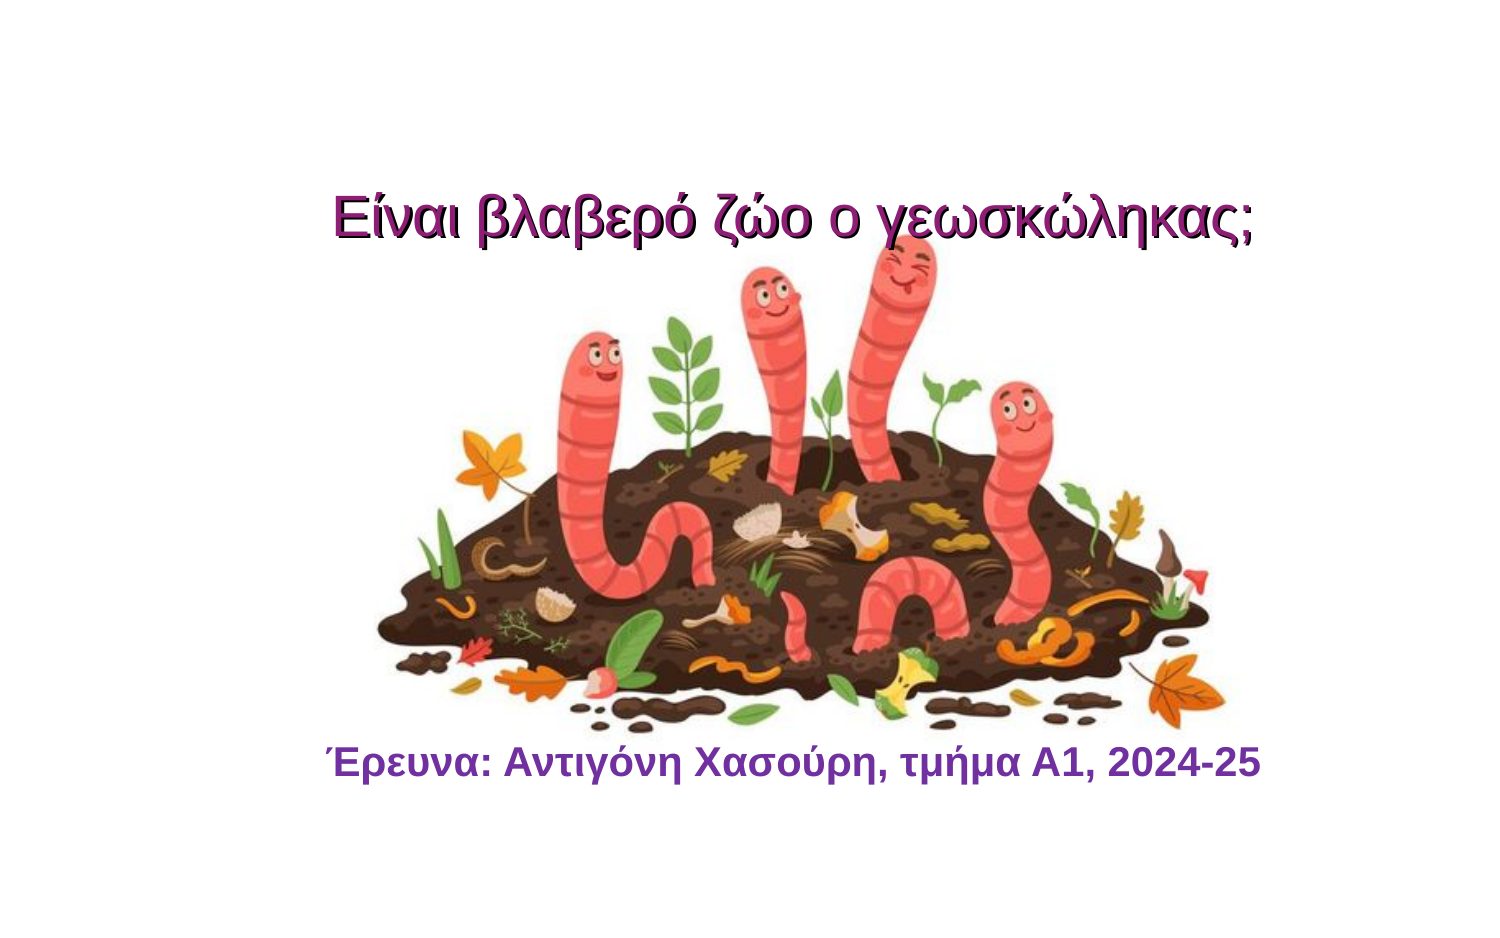

Είναι βλαβερό ζώο ο γεωσκώληκας;
# Έρευνα: Αντιγόνη Χασούρη, τμήμα Α1, 2024-25